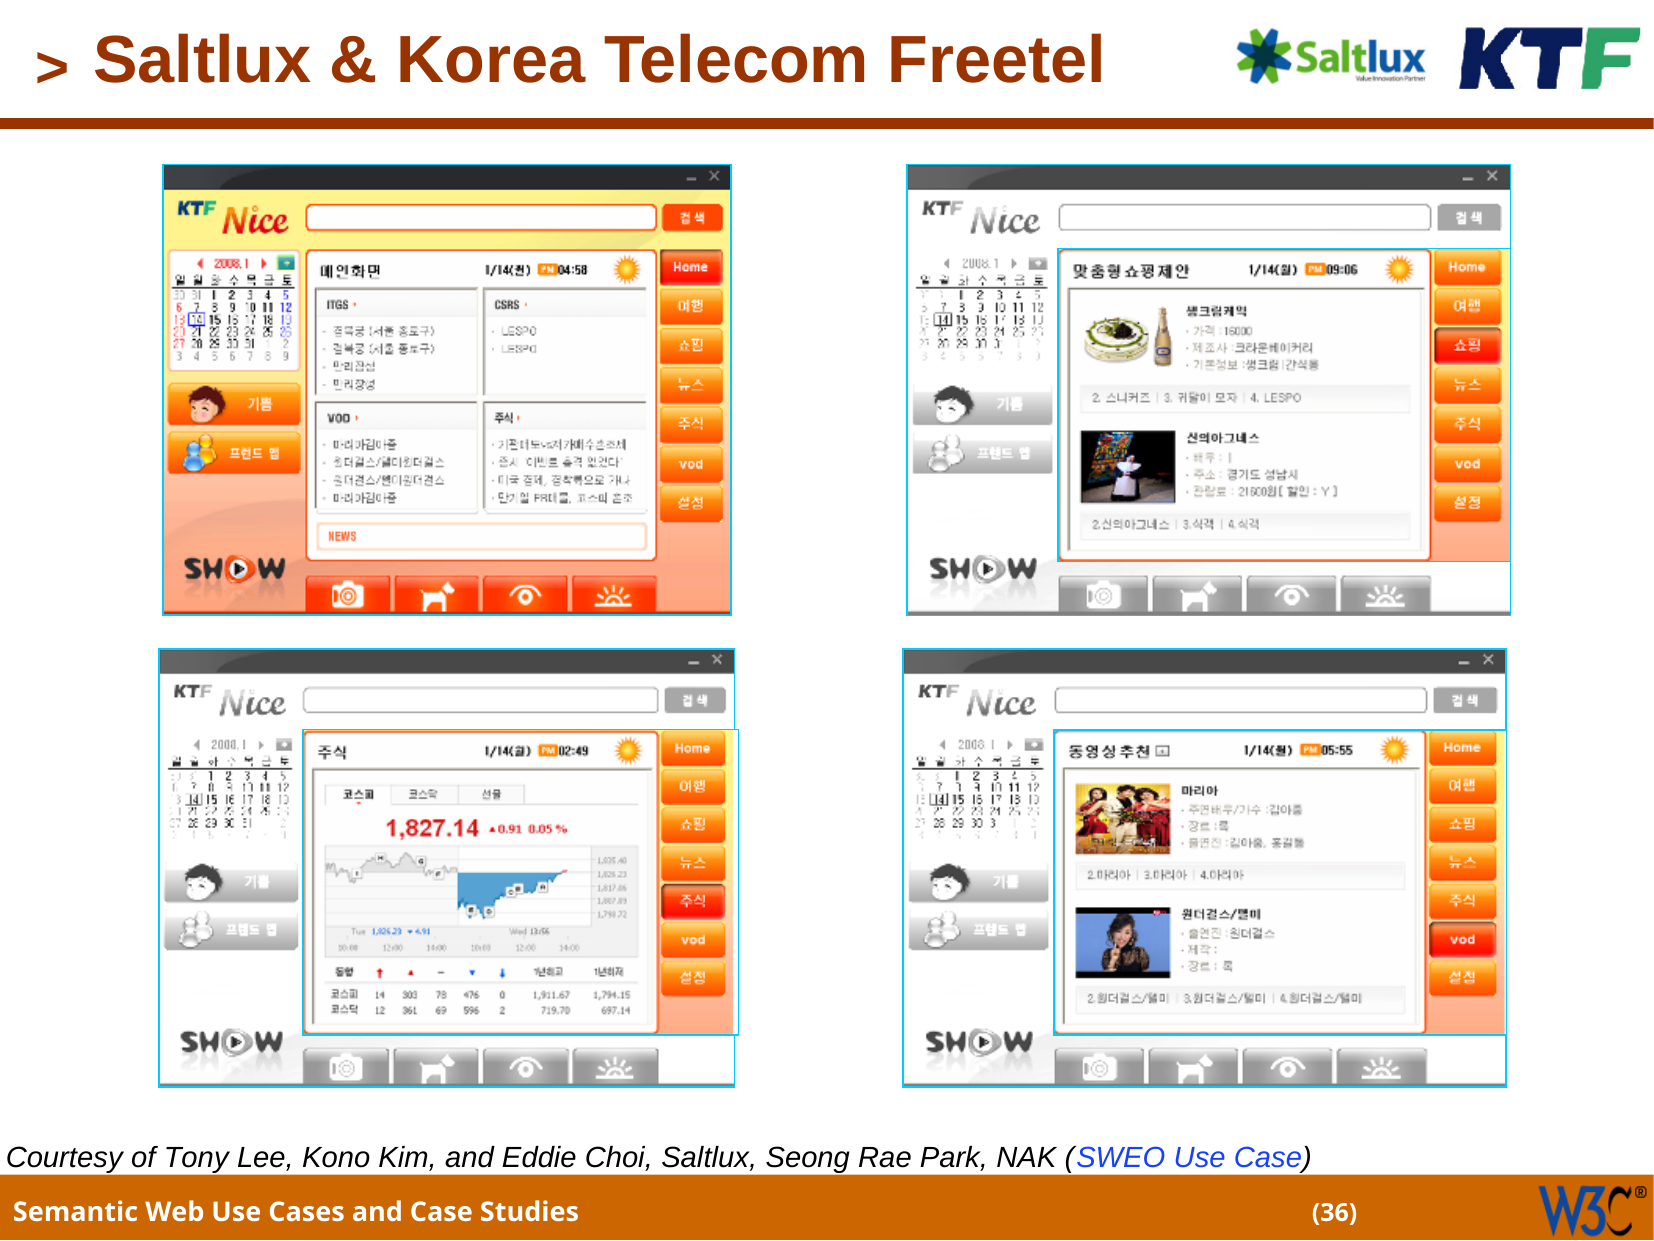

# Saltlux & Korea Telecom Freetel
Courtesy of Tony Lee, Kono Kim, and Eddie Choi, Saltlux, Seong Rae Park, NAK (SWEO Use Case)